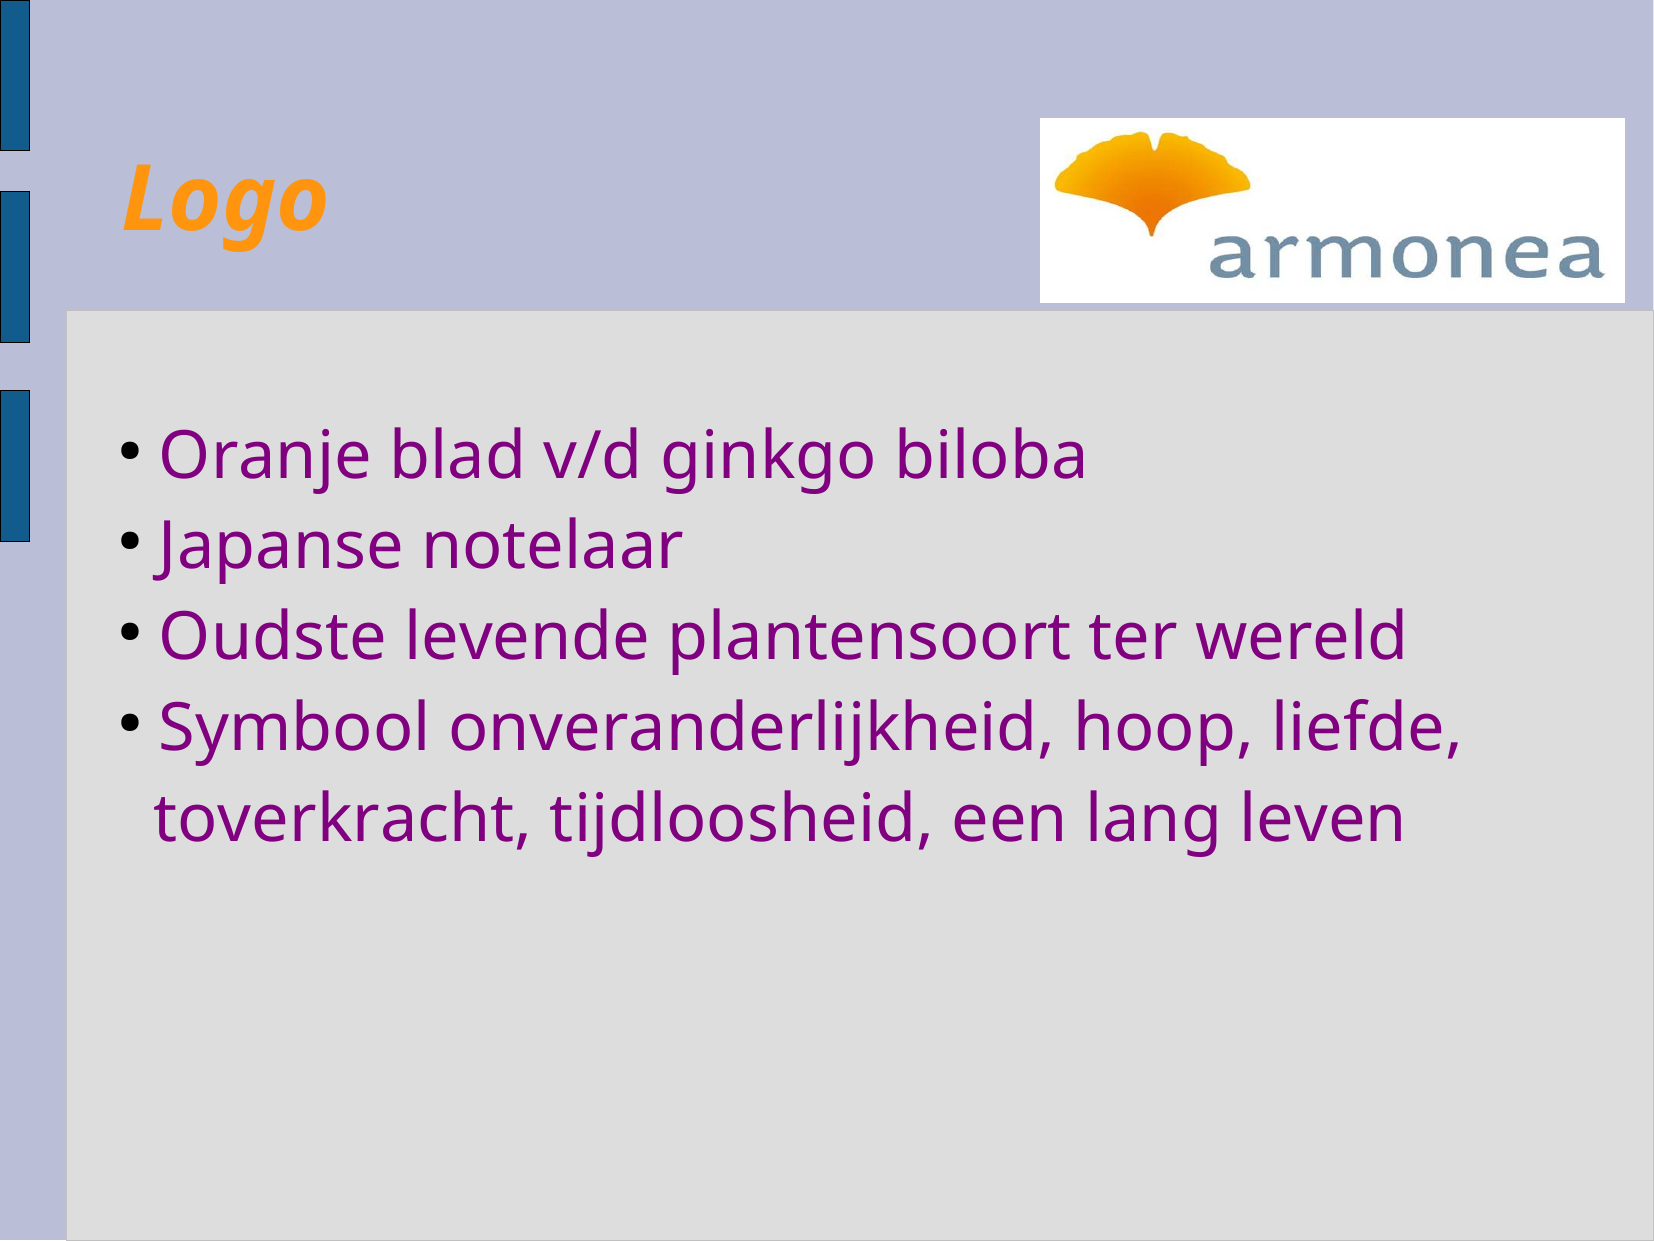

# Logo
 Oranje blad v/d ginkgo biloba
 Japanse notelaar
 Oudste levende plantensoort ter wereld
 Symbool onveranderlijkheid, hoop, liefde, toverkracht, tijdloosheid, een lang leven